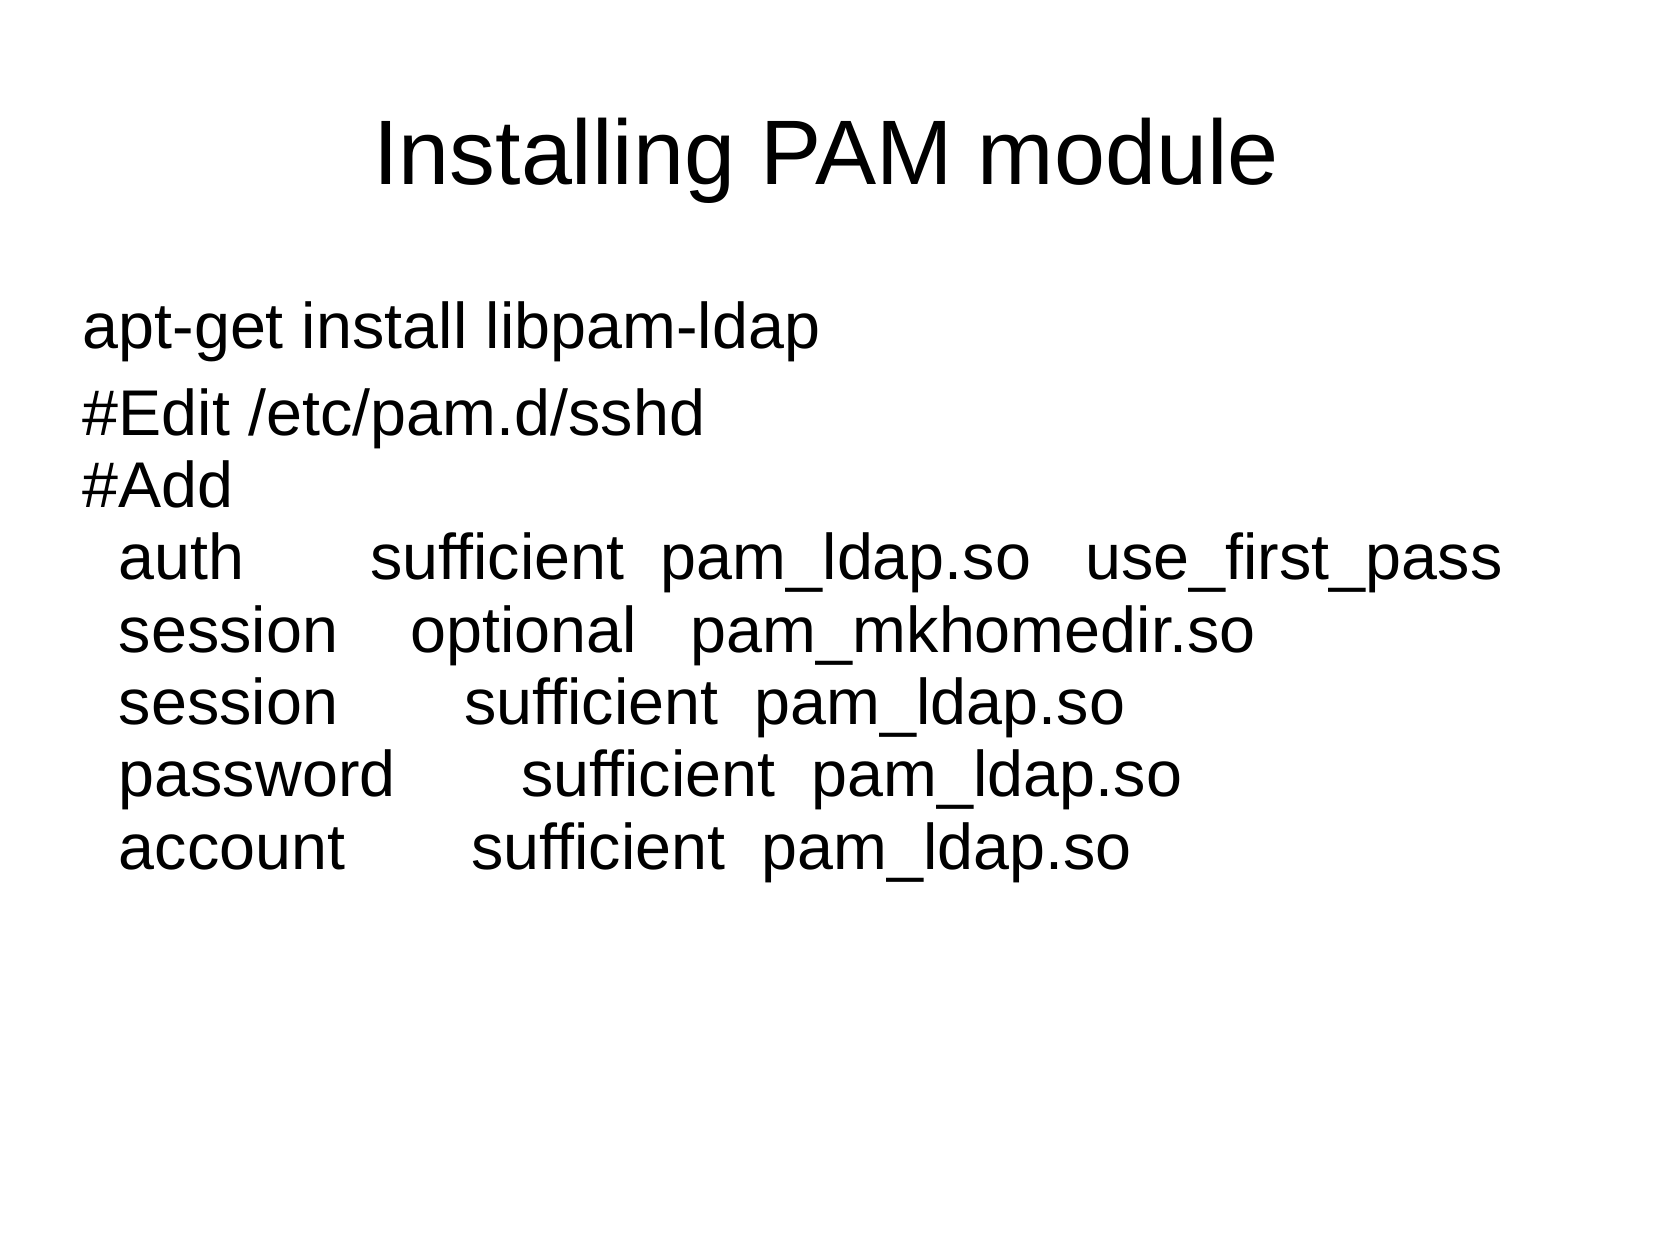

# Installing PAM module
apt-get install libpam-ldap
#Edit /etc/pam.d/sshd
#Add
 auth sufficient pam_ldap.so use_first_pass
 session optional pam_mkhomedir.so
 session sufficient pam_ldap.so
 password sufficient pam_ldap.so
 account sufficient pam_ldap.so